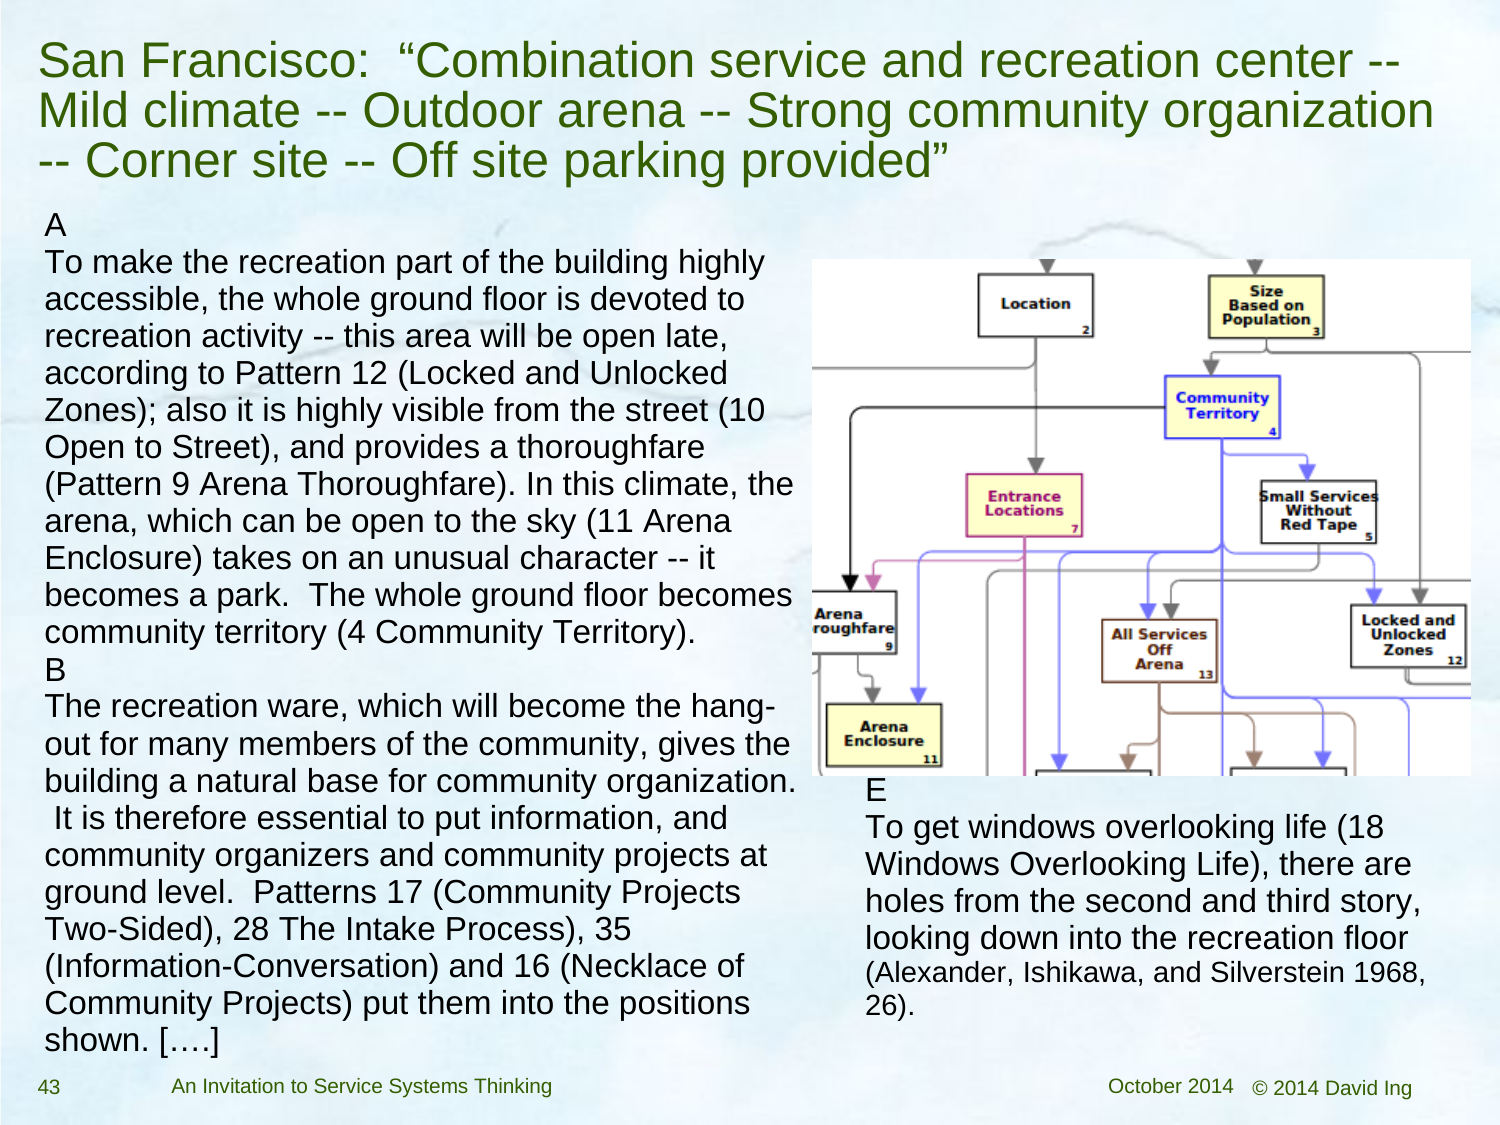

# San Francisco: “Combination service and recreation center -- Mild climate -- Outdoor arena -- Strong community organization -- Corner site -- Off site parking provided”
A
To make the recreation part of the building highly accessible, the whole ground floor is devoted to recreation activity -- this area will be open late, according to Pattern 12 (Locked and Unlocked Zones); also it is highly visible from the street (10 Open to Street), and provides a thoroughfare (Pattern 9 Arena Thoroughfare). In this climate, the arena, which can be open to the sky (11 Arena Enclosure) takes on an unusual character -- it becomes a park. The whole ground floor becomes community territory (4 Community Territory).
B
The recreation ware, which will become the hang-out for many members of the community, gives the building a natural base for community organization. It is therefore essential to put information, and community organizers and community projects at ground level. Patterns 17 (Community Projects Two-Sided), 28 The Intake Process), 35 (Information-Conversation) and 16 (Necklace of Community Projects) put them into the positions shown. [….]
E
To get windows overlooking life (18 Windows Overlooking Life), there are holes from the second and third story, looking down into the recreation floor (Alexander, Ishikawa, and Silverstein 1968, 26).
An Invitation to Service Systems Thinking
October 2014
43